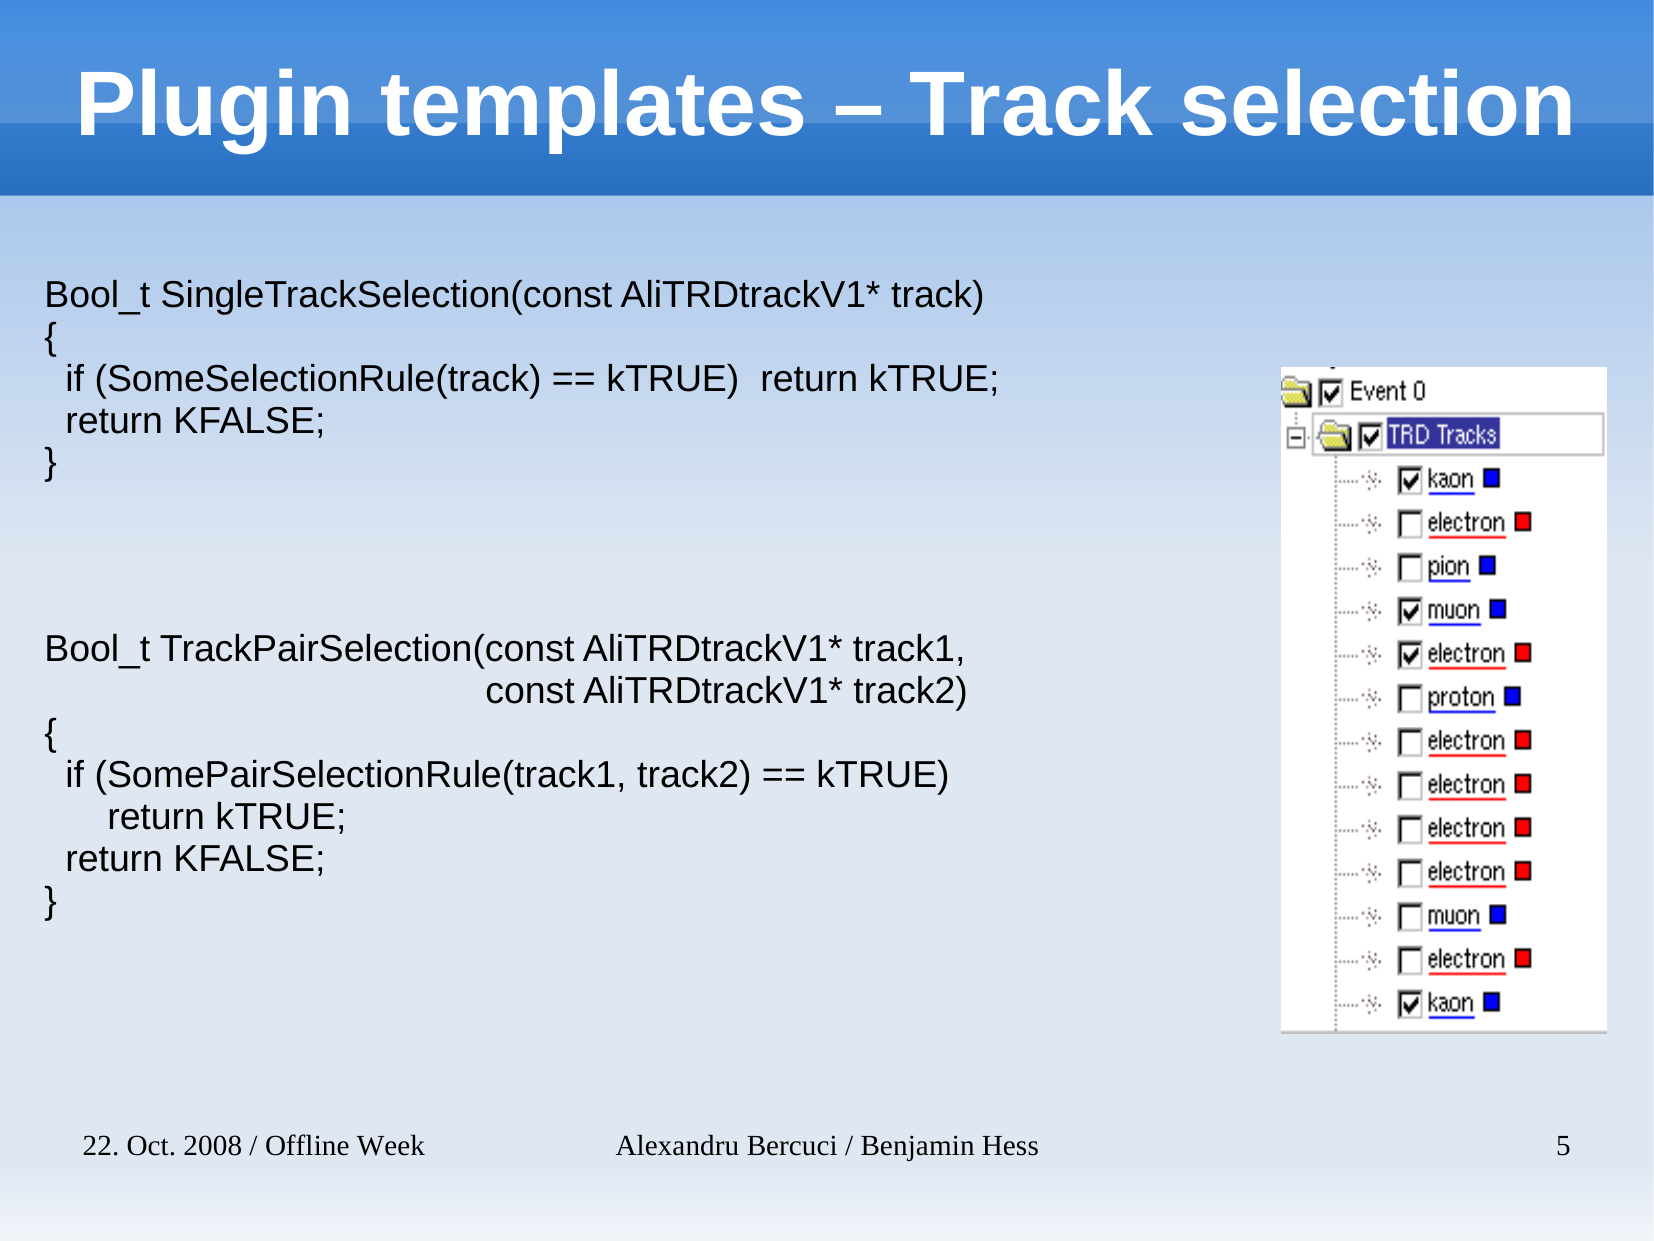

# Plugin templates – Track selection
Bool_t SingleTrackSelection(const AliTRDtrackV1* track)
{
 if (SomeSelectionRule(track) == kTRUE) return kTRUE;
 return KFALSE;
}
Bool_t TrackPairSelection(const AliTRDtrackV1* track1,
 const AliTRDtrackV1* track2)
{
 if (SomePairSelectionRule(track1, track2) == kTRUE)
 return kTRUE;
 return KFALSE;
}
22. Oct. 2008 / Offline Week
Alexandru Bercuci / Benjamin Hess
5